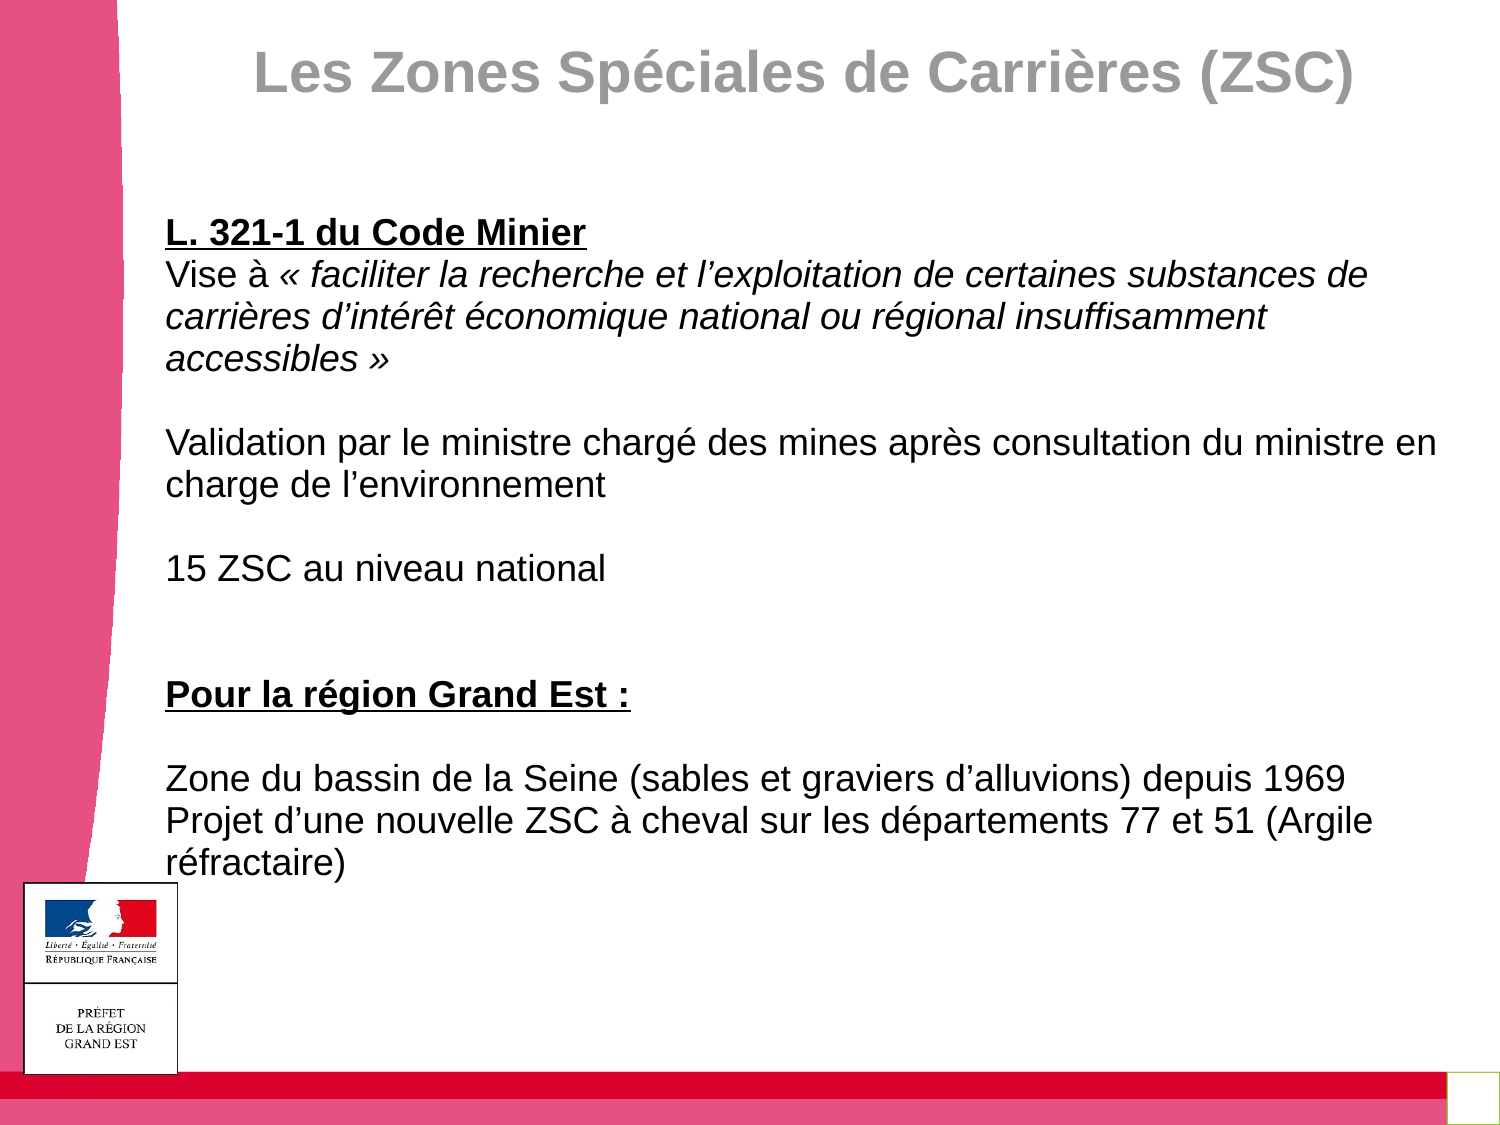

Les Zones Spéciales de Carrières (ZSC)
# L. 321-1 du Code Minier Vise à « faciliter la recherche et l’exploitation de certaines substances de carrières d’intérêt économique national ou régional insuffisamment accessibles » Validation par le ministre chargé des mines après consultation du ministre en charge de l’environnement 15 ZSC au niveau national Pour la région Grand Est : Zone du bassin de la Seine (sables et graviers d’alluvions) depuis 1969 Projet d’une nouvelle ZSC à cheval sur les départements 77 et 51 (Argile réfractaire)